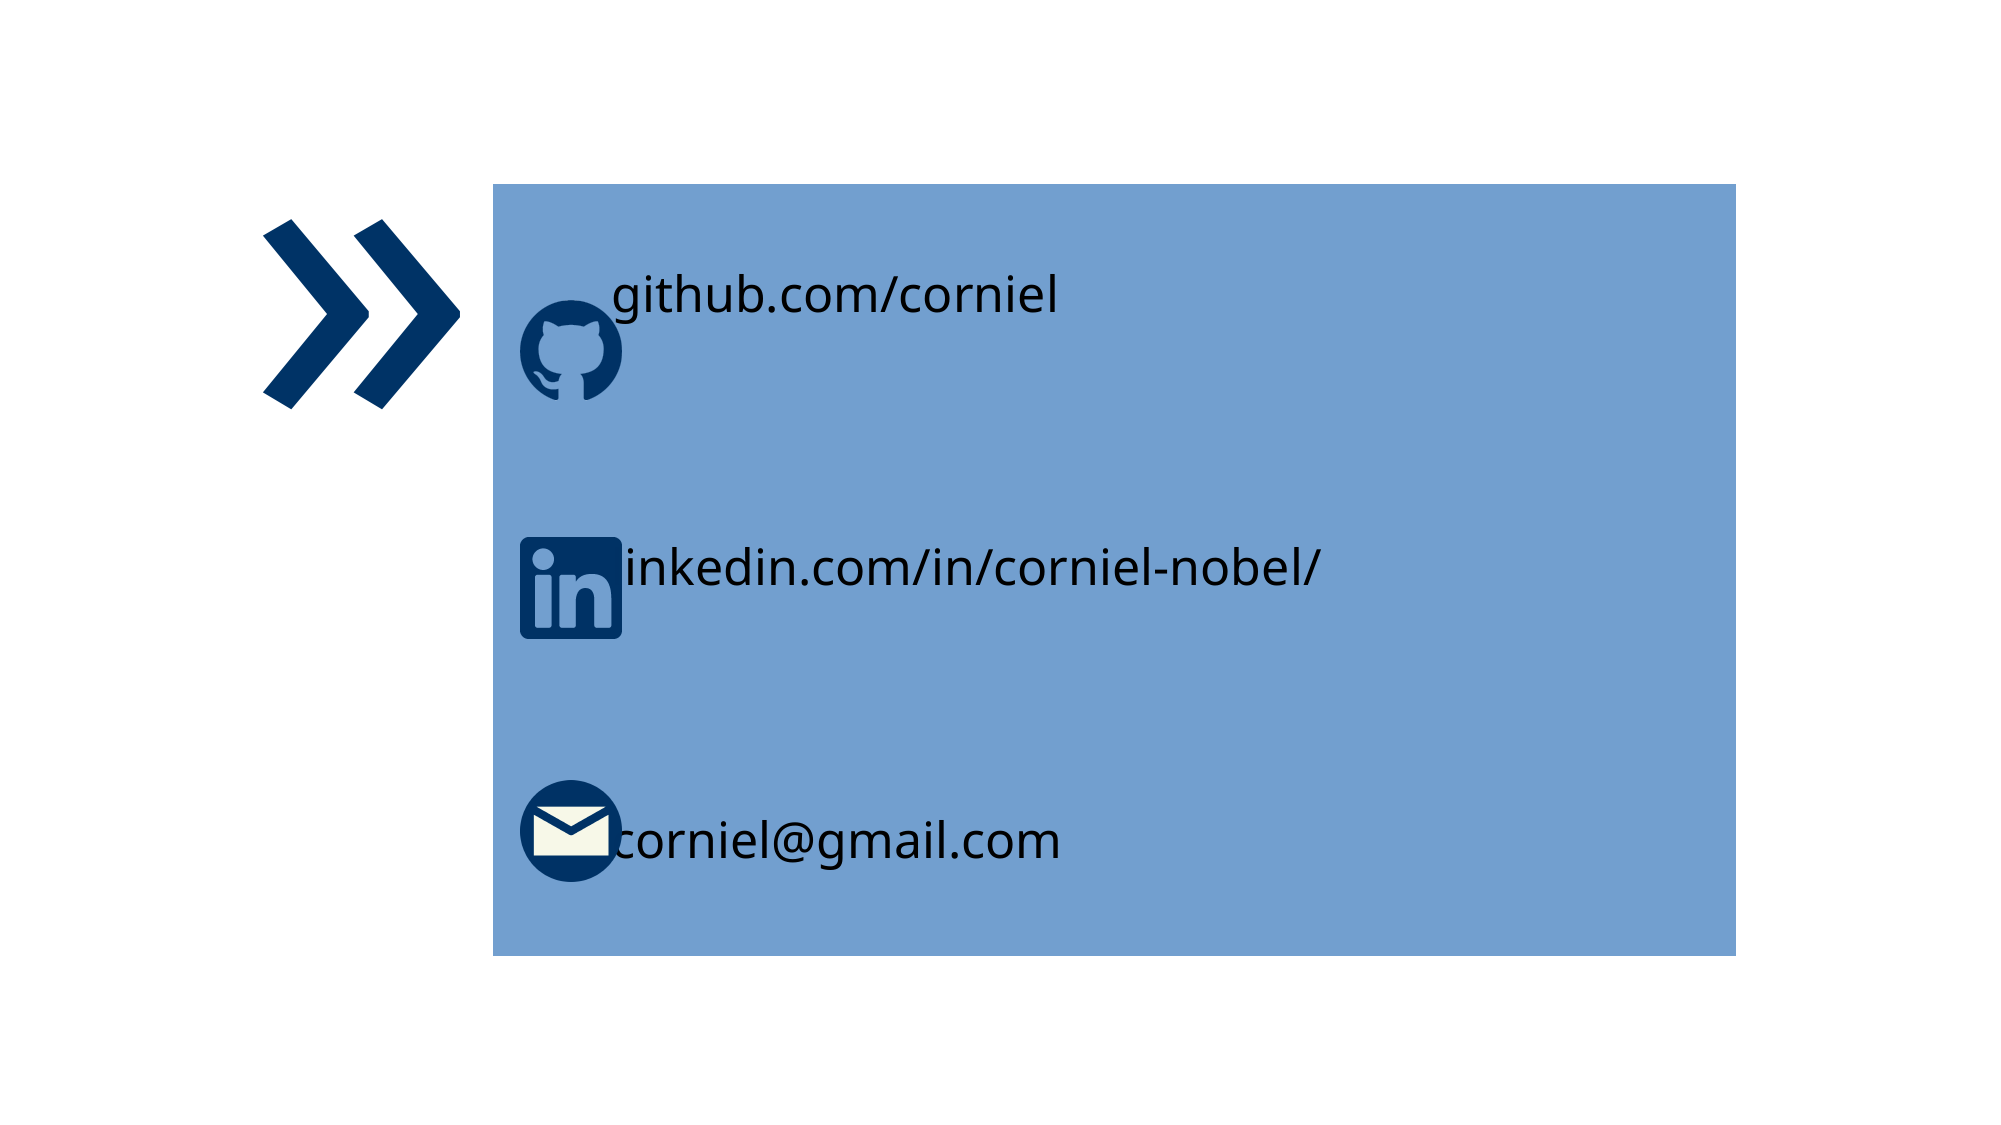

»
| github.com/corniel linkedin.com/in/corniel-nobel/ corniel@gmail.com |
| --- |